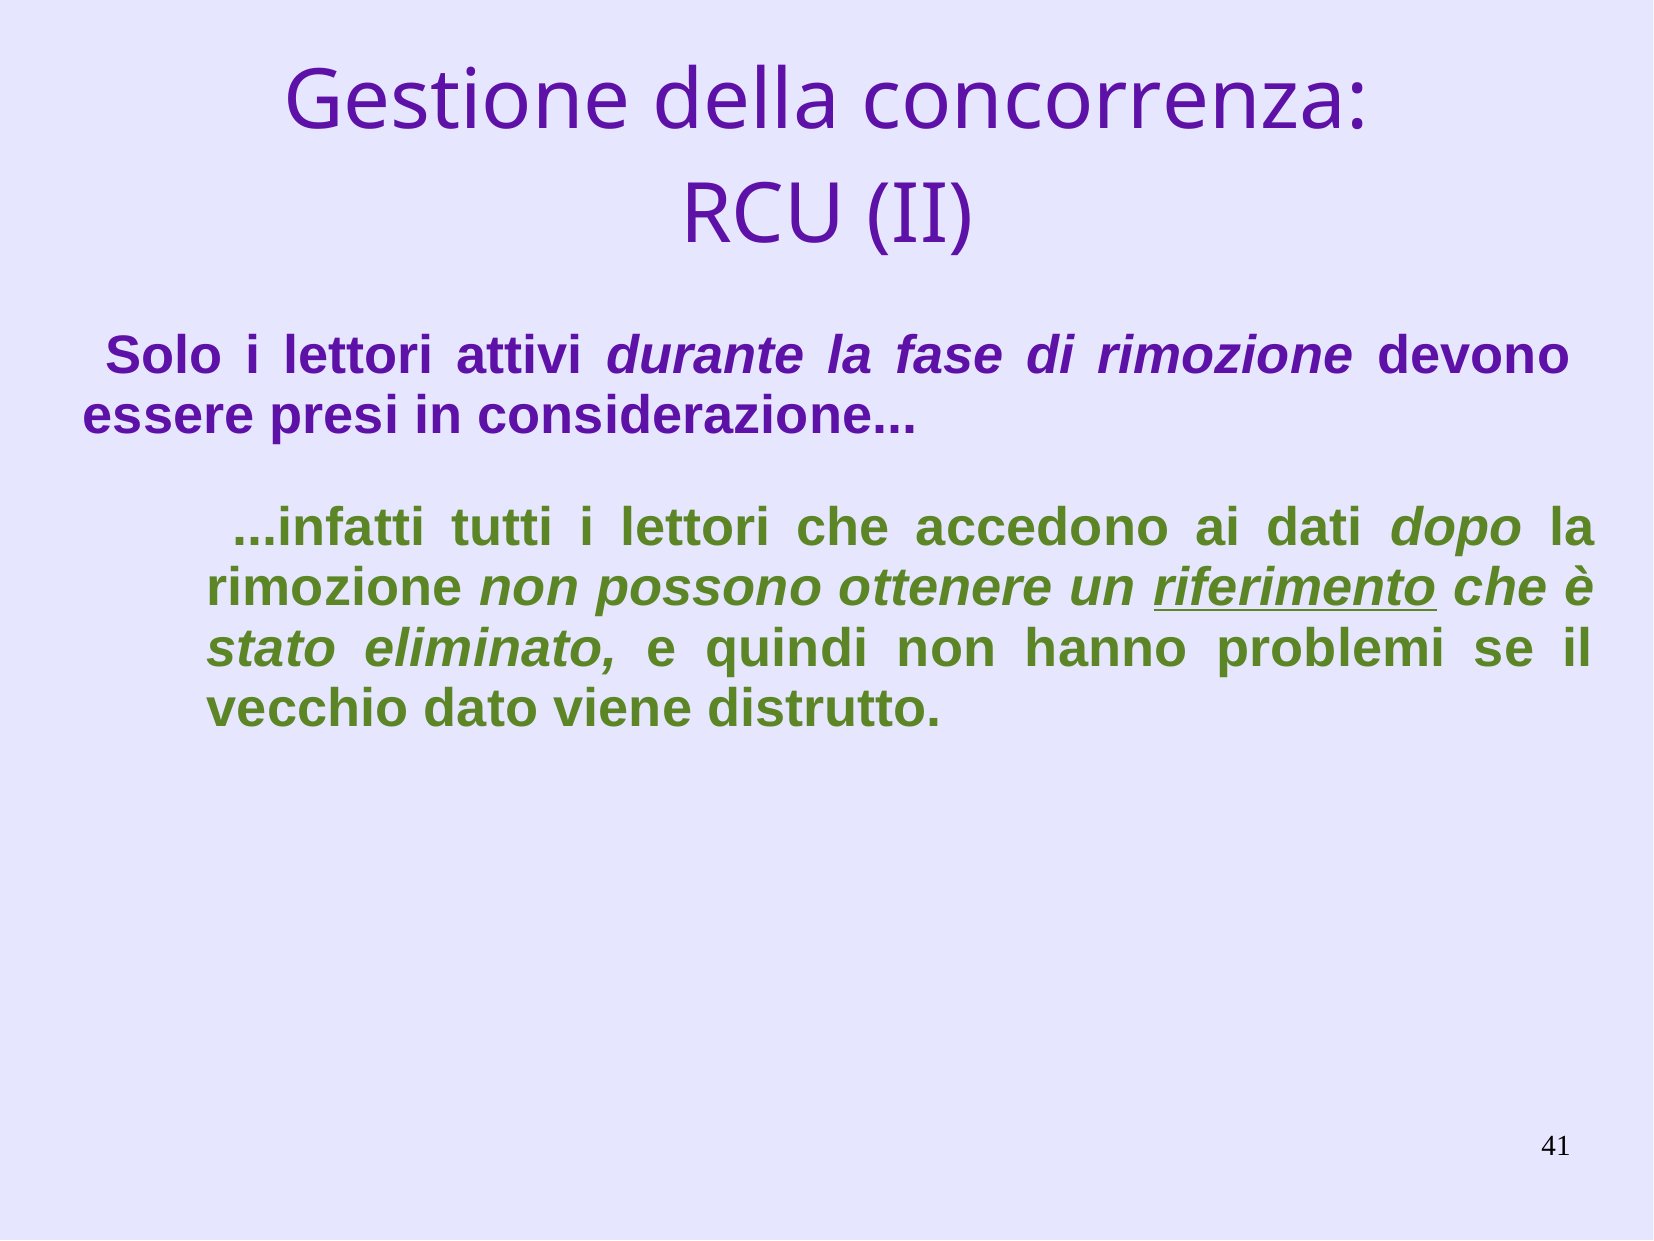

# Gestione della concorrenza: RCU (II)
 Solo i lettori attivi durante la fase di rimozione devono essere presi in considerazione...
 ...infatti tutti i lettori che accedono ai dati dopo la rimozione non possono ottenere un riferimento che è stato eliminato, e quindi non hanno problemi se il vecchio dato viene distrutto.
41